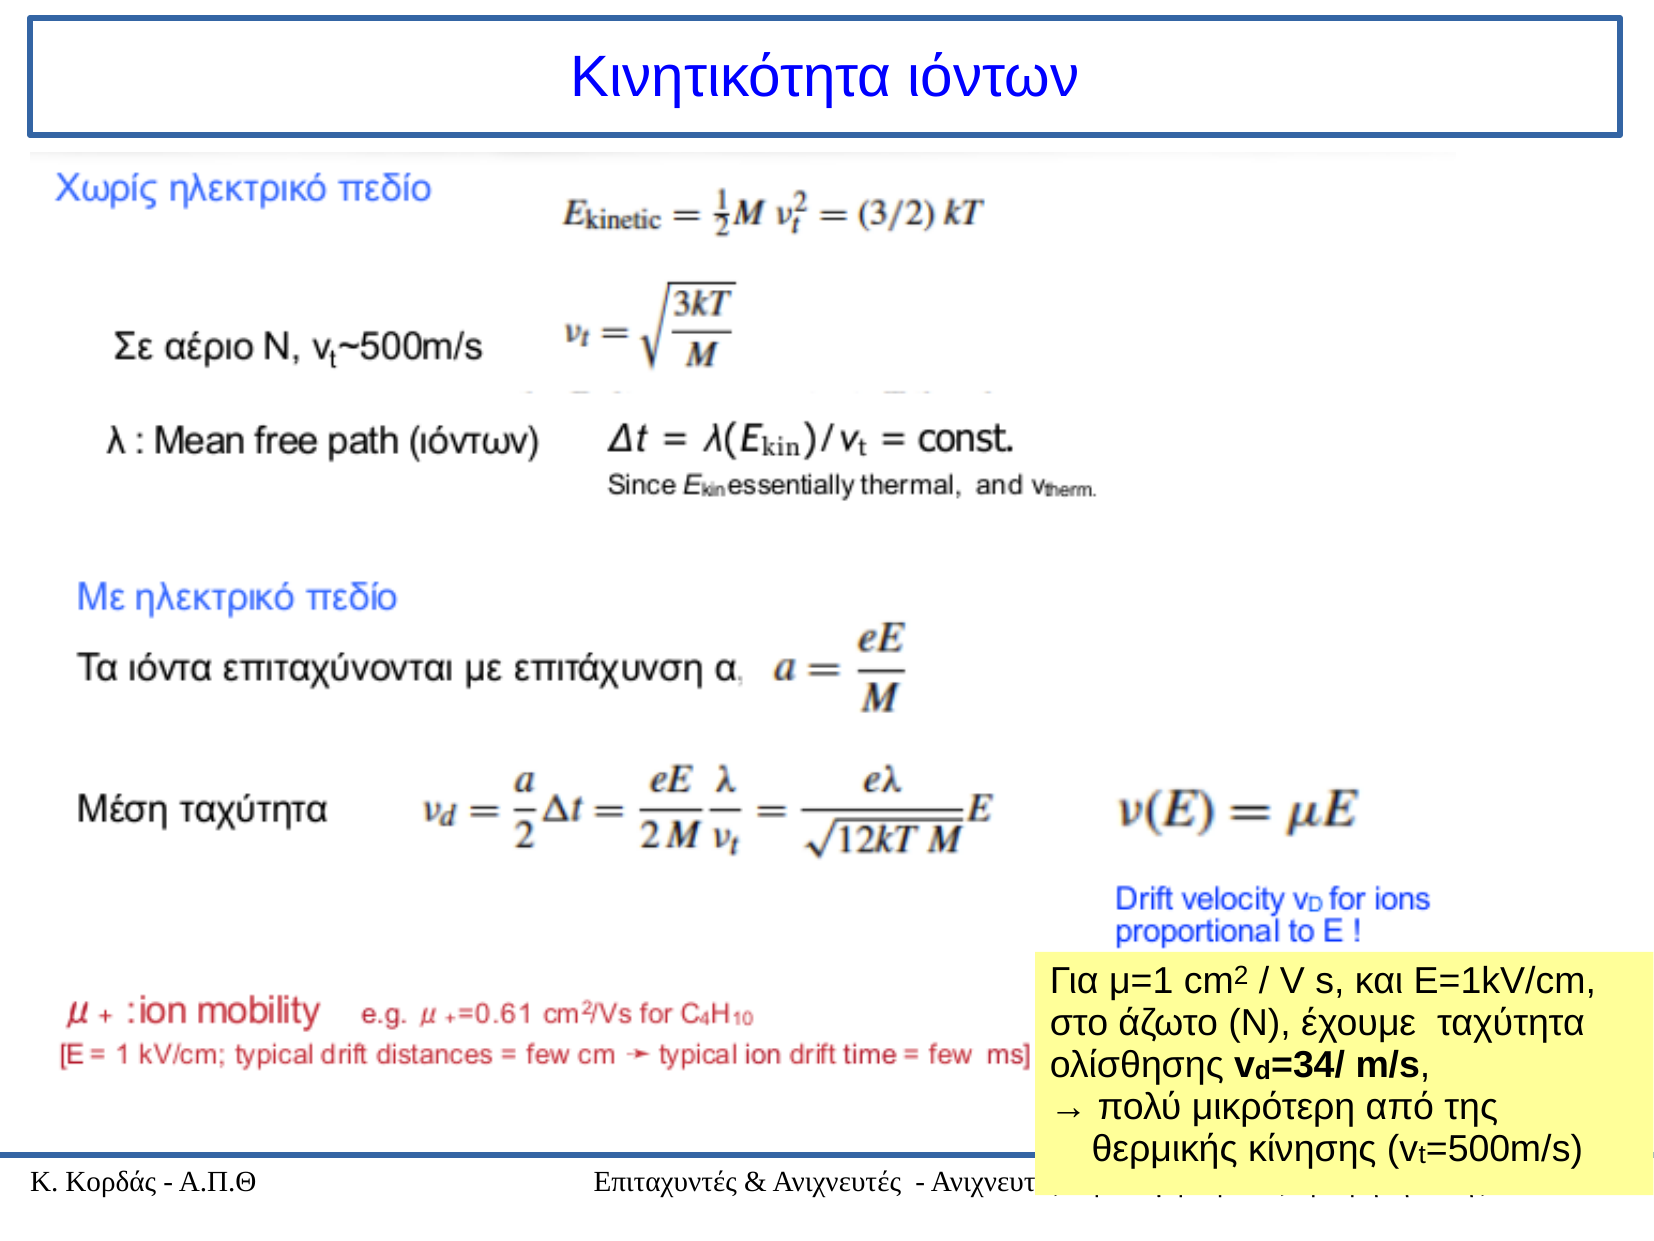

# Κινητικότητα ιόντων
Για μ=1 cm2 / V s, και E=1kV/cm,
στο άζωτο (Ν), έχουμε ταχύτητα
ολίσθησης vd=34/ m/s,
→ πολύ μικρότερη από της
 θερμικής κίνησης (vt=500m/s)
Κ. Κορδάς - Α.Π.Θ
Επιταχυντές & Ανιχνευτές - Ανιχνευτές αερίου γεμίσματος - μέτρηση θέσης
13